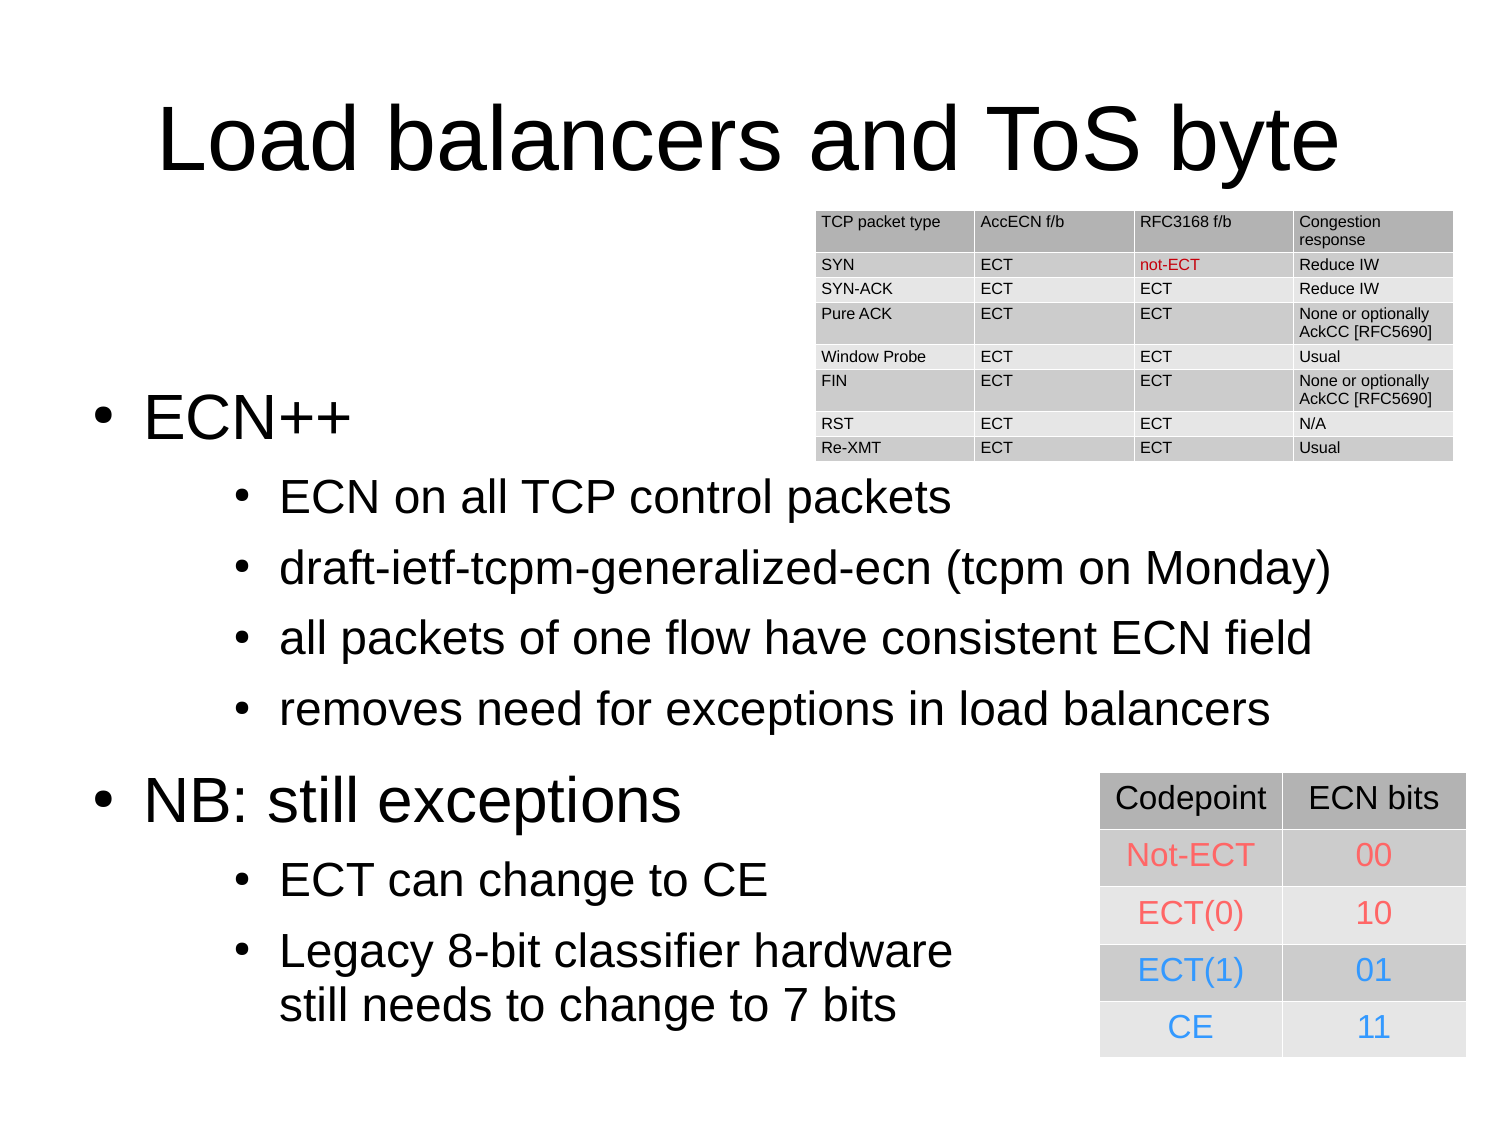

# Load balancers and ToS byte
ECN++
ECN on all TCP control packets
draft-ietf-tcpm-generalized-ecn (tcpm on Monday)
all packets of one flow have consistent ECN field
removes need for exceptions in load balancers
NB: still exceptions
ECT can change to CE
Legacy 8-bit classifier hardware
still needs to change to 7 bits
| Codepoint | ECN bits |
| --- | --- |
| Not-ECT | 00 |
| ECT(0) | 10 |
| ECT(1) | 01 |
| CE | 11 |